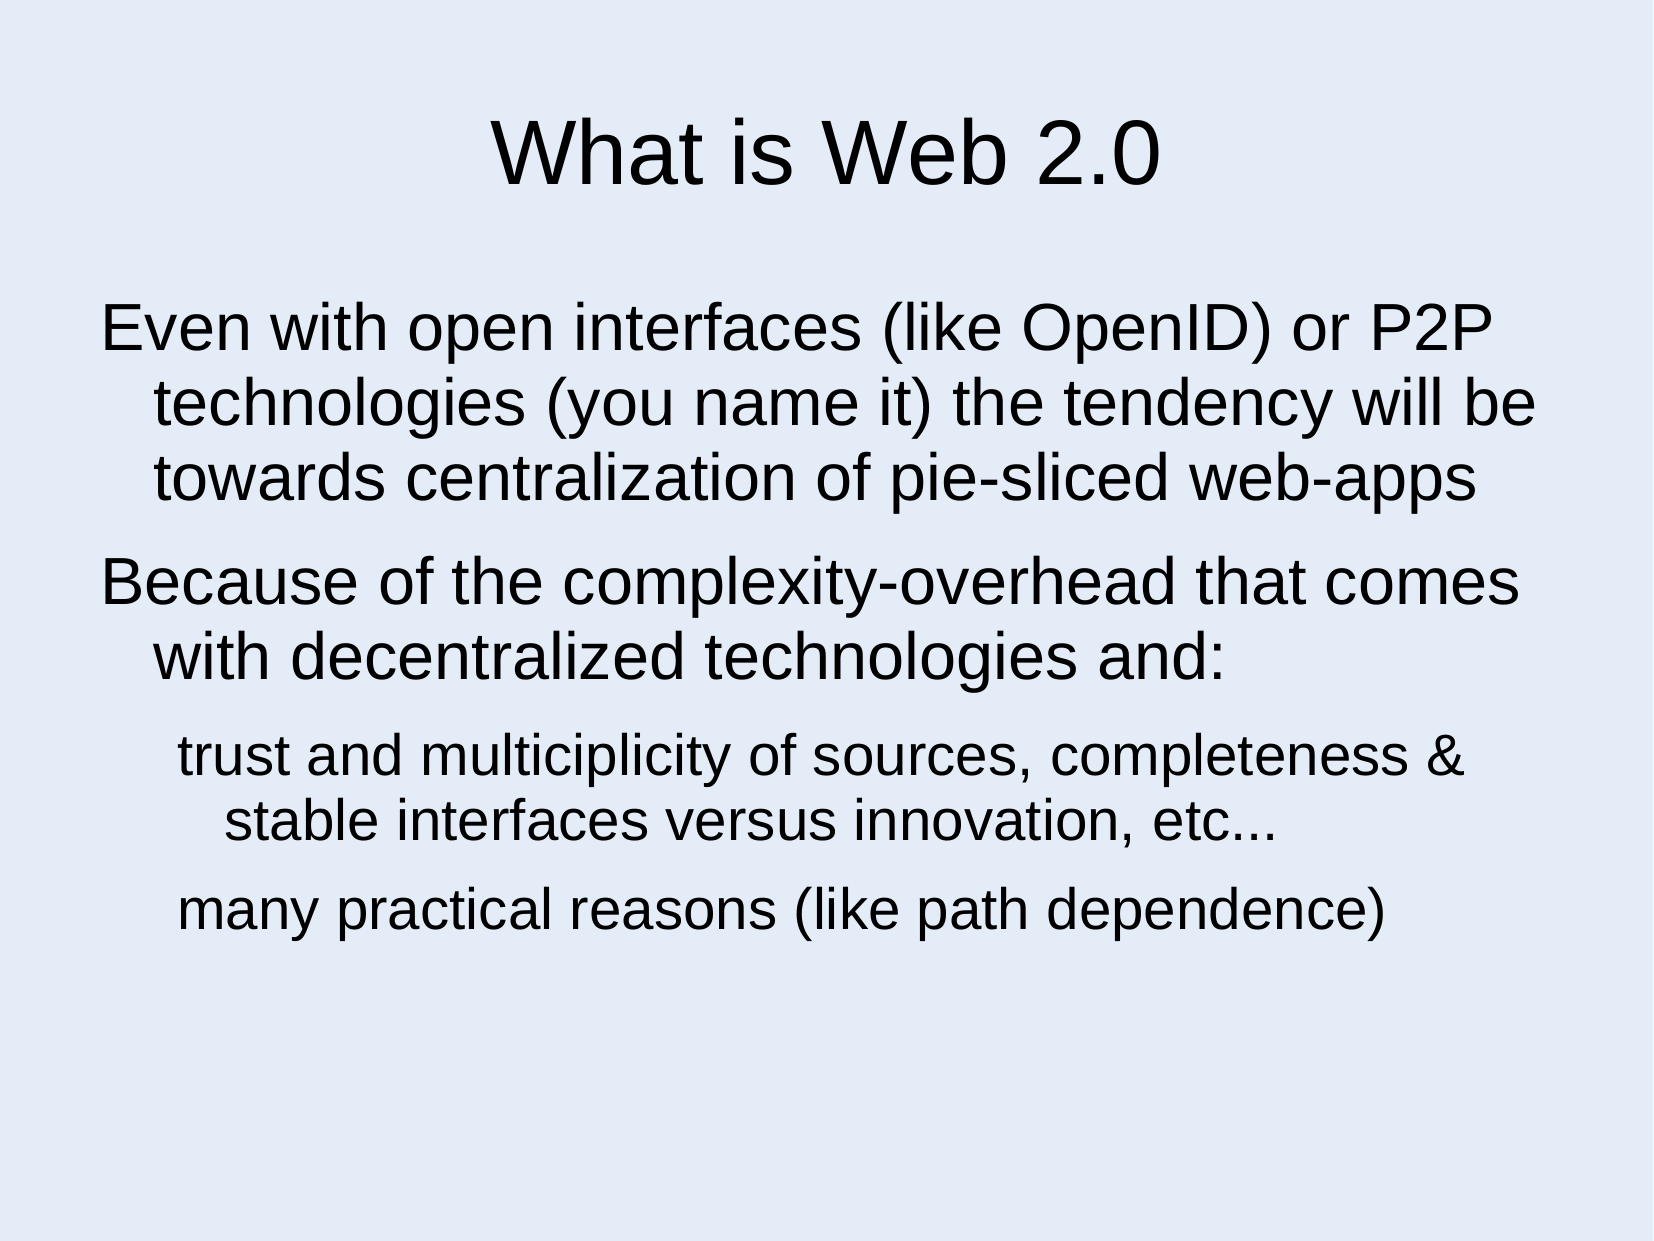

# What is Web 2.0
Even with open interfaces (like OpenID) or P2P technologies (you name it) the tendency will be towards centralization of pie-sliced web-apps
Because of the complexity-overhead that comes with decentralized technologies and:
trust and multiciplicity of sources, completeness & stable interfaces versus innovation, etc...
many practical reasons (like path dependence)